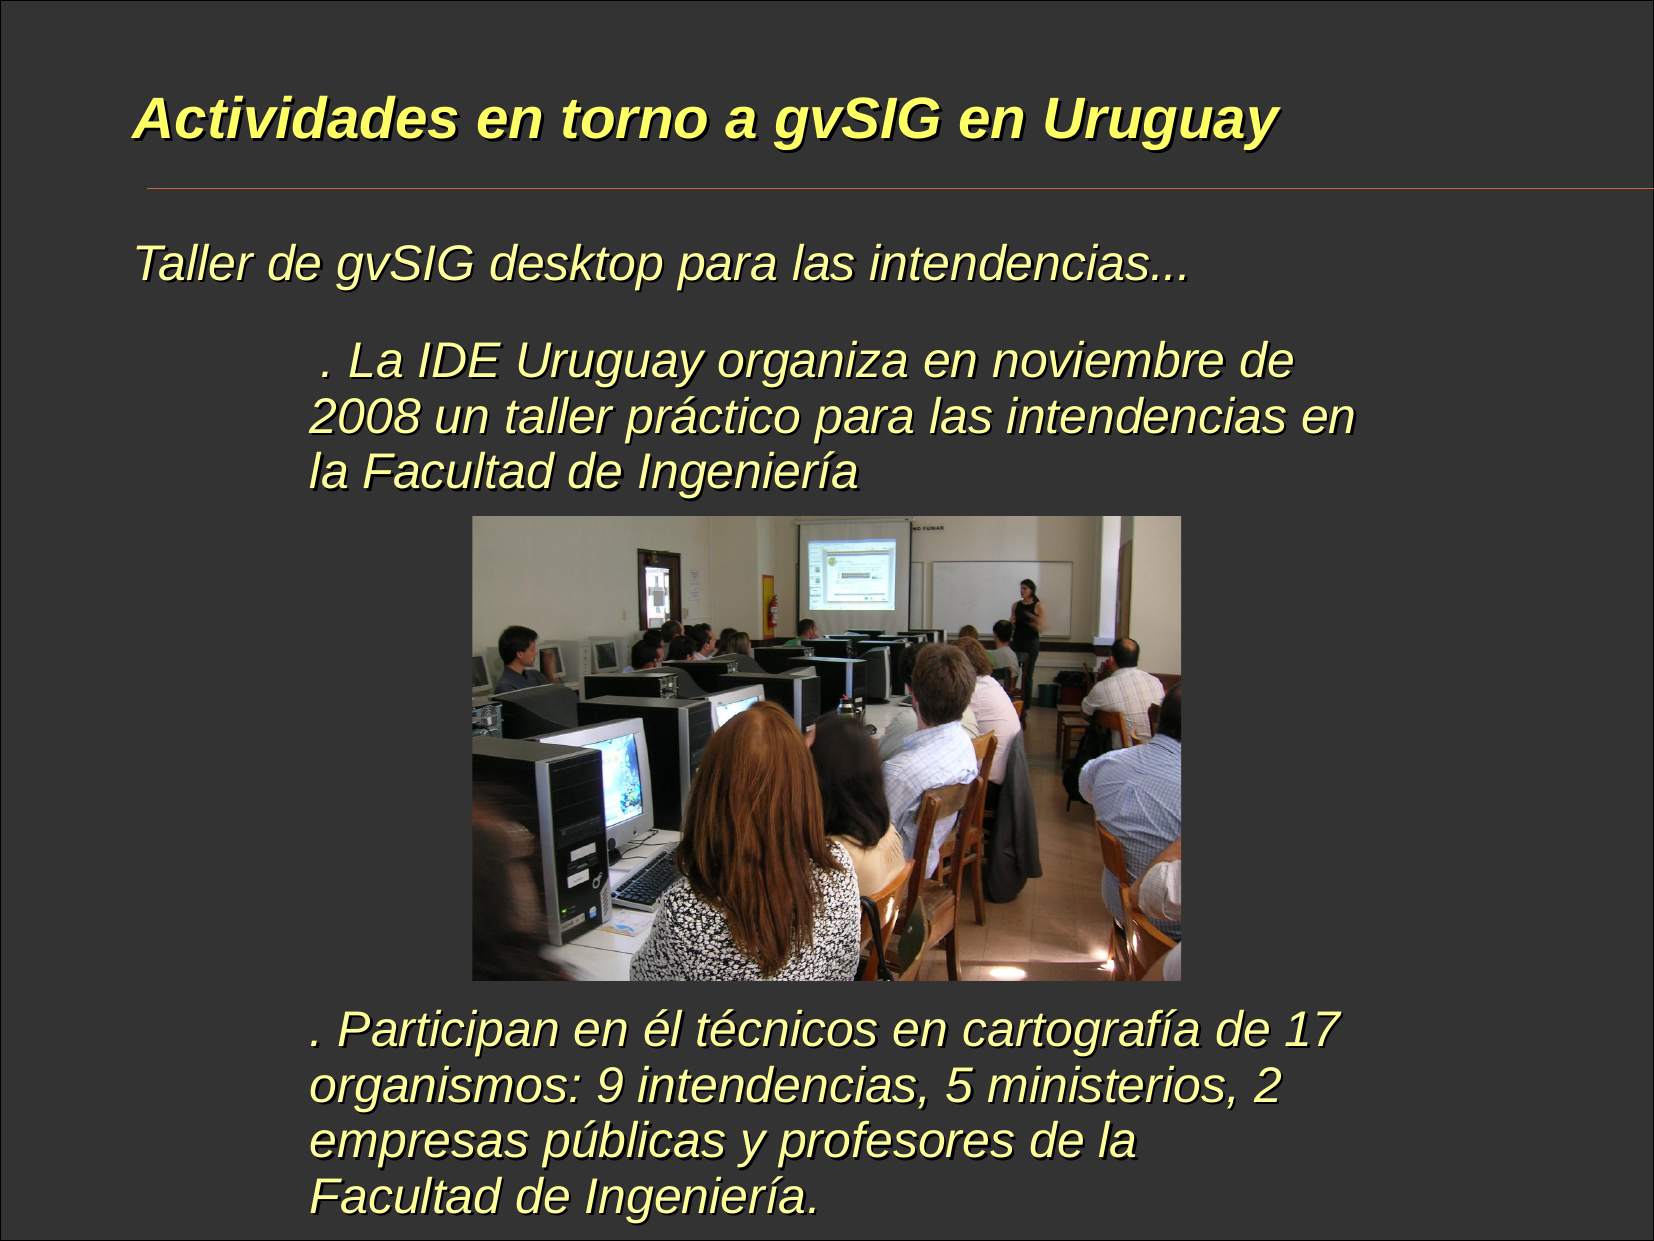

Actividades en torno a gvSIG en Uruguay
Taller de gvSIG desktop para las intendencias...
 . La IDE Uruguay organiza en noviembre de 2008 un taller práctico para las intendencias en la Facultad de Ingeniería
. Participan en él técnicos en cartografía de 17 organismos: 9 intendencias, 5 ministerios, 2 empresas públicas y profesores de la Facultad de Ingeniería.